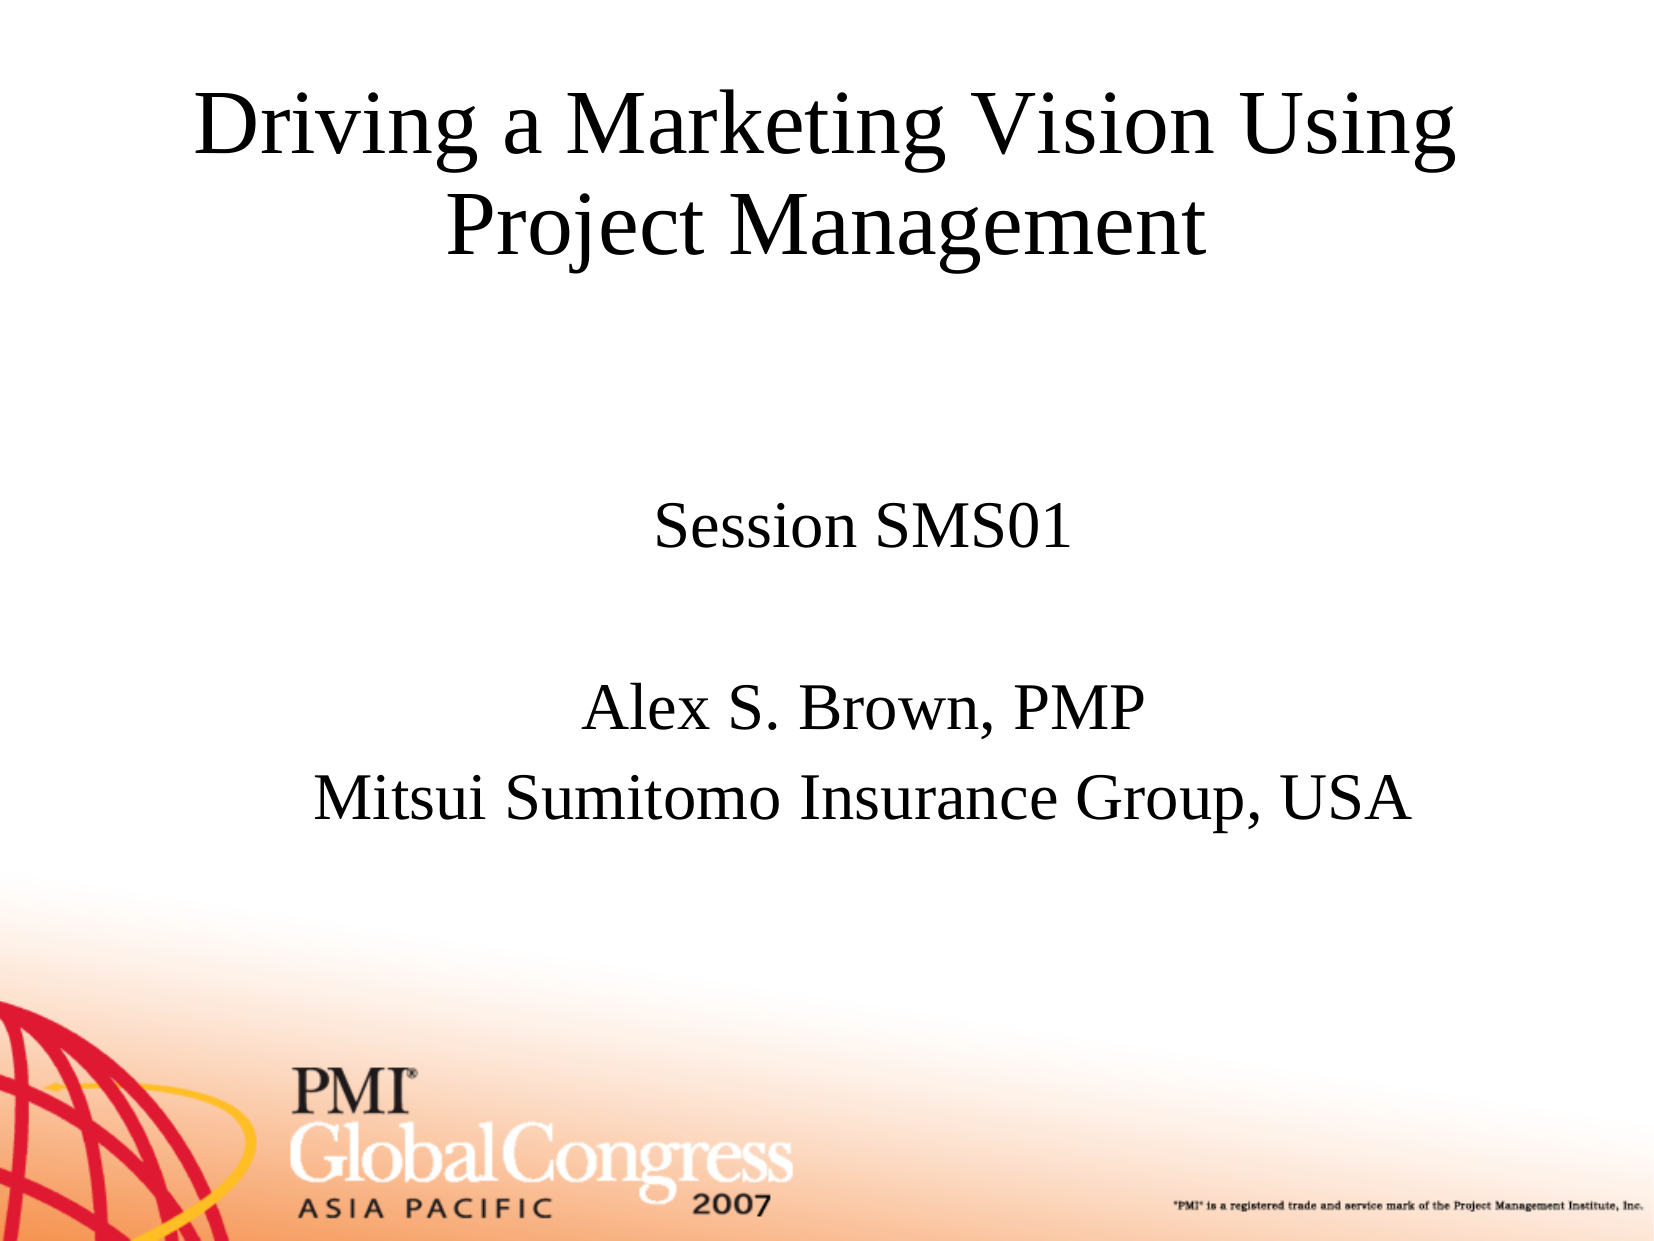

# Driving a Marketing Vision Using Project Management
Session SMS01
Alex S. Brown, PMP
Mitsui Sumitomo Insurance Group, USA